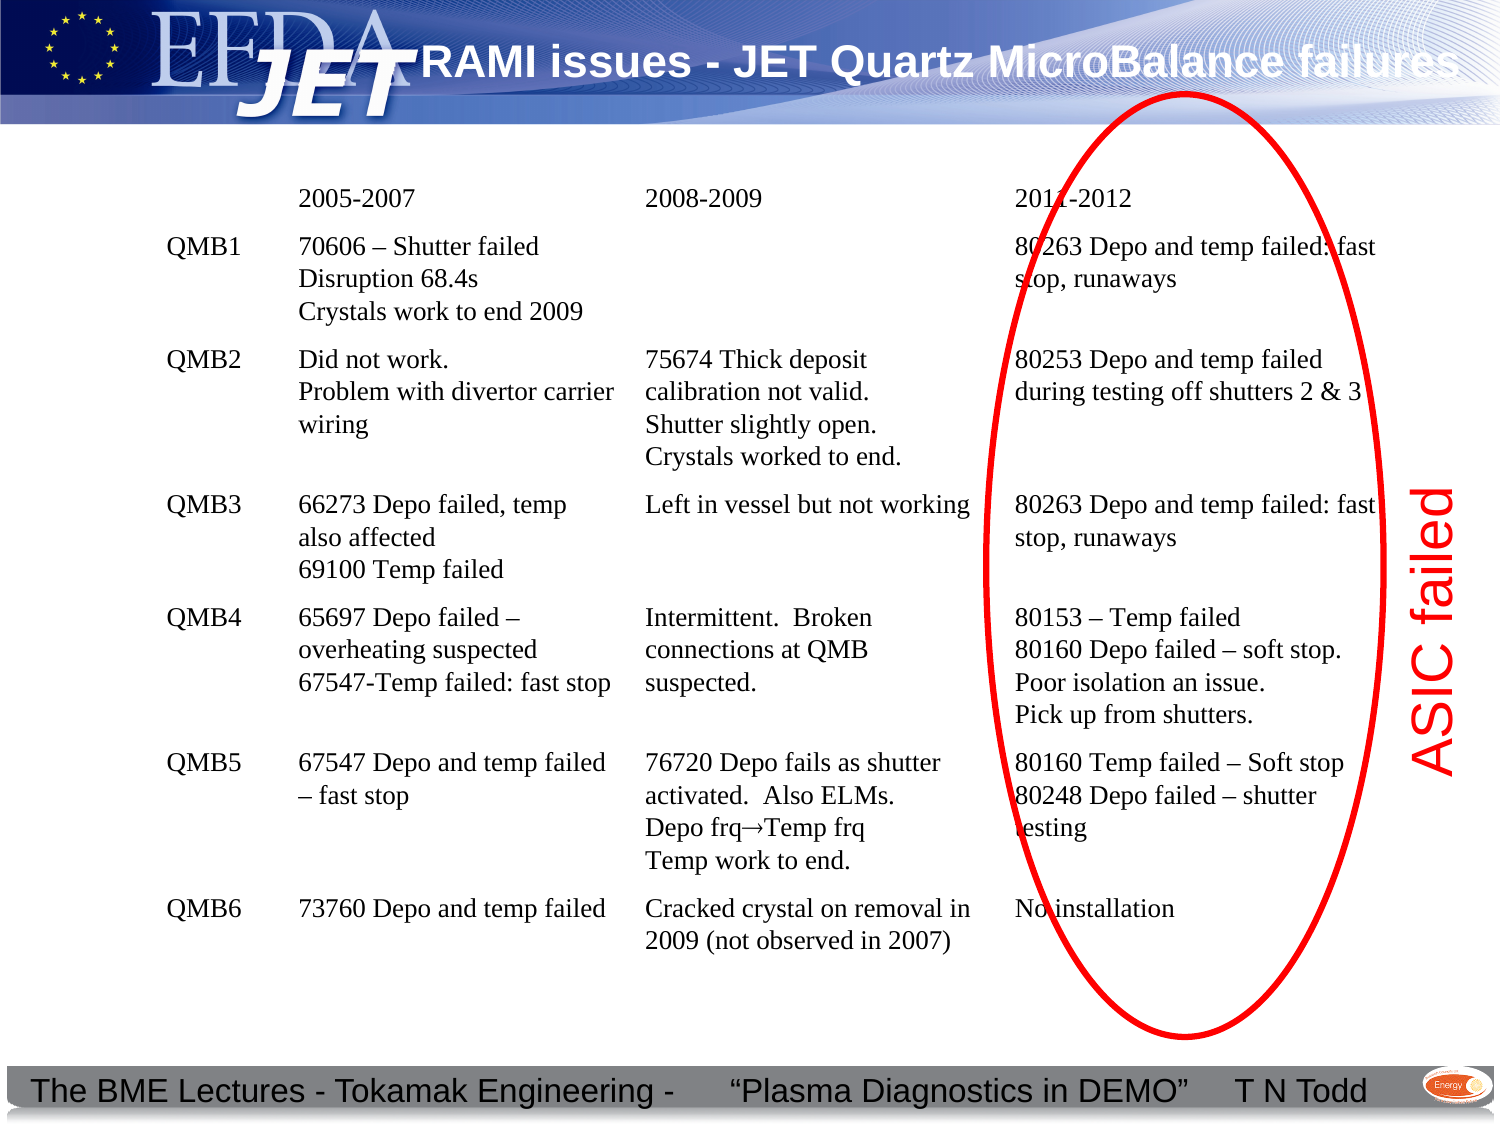

RAMI issues - JET Quartz MicroBalance failures
ASIC failed
| | 2005-2007 | 2008-2009 | 2011-2012 |
| --- | --- | --- | --- |
| QMB1 | 70606 – Shutter failed Disruption 68.4s Crystals work to end 2009 | | 80263 Depo and temp failed: fast stop, runaways |
| QMB2 | Did not work. Problem with divertor carrier wiring | 75674 Thick deposit calibration not valid. Shutter slightly open. Crystals worked to end. | 80253 Depo and temp failed during testing off shutters 2 & 3 |
| QMB3 | 66273 Depo failed, temp also affected 69100 Temp failed | Left in vessel but not working | 80263 Depo and temp failed: fast stop, runaways |
| QMB4 | 65697 Depo failed –overheating suspected 67547-Temp failed: fast stop | Intermittent. Broken connections at QMB suspected. | 80153 – Temp failed 80160 Depo failed – soft stop. Poor isolation an issue. Pick up from shutters. |
| QMB5 | 67547 Depo and temp failed – fast stop | 76720 Depo fails as shutter activated. Also ELMs. Depo frqTemp frq Temp work to end. | 80160 Temp failed – Soft stop 80248 Depo failed – shutter testing |
| QMB6 | 73760 Depo and temp failed | Cracked crystal on removal in 2009 (not observed in 2007) | No installation |